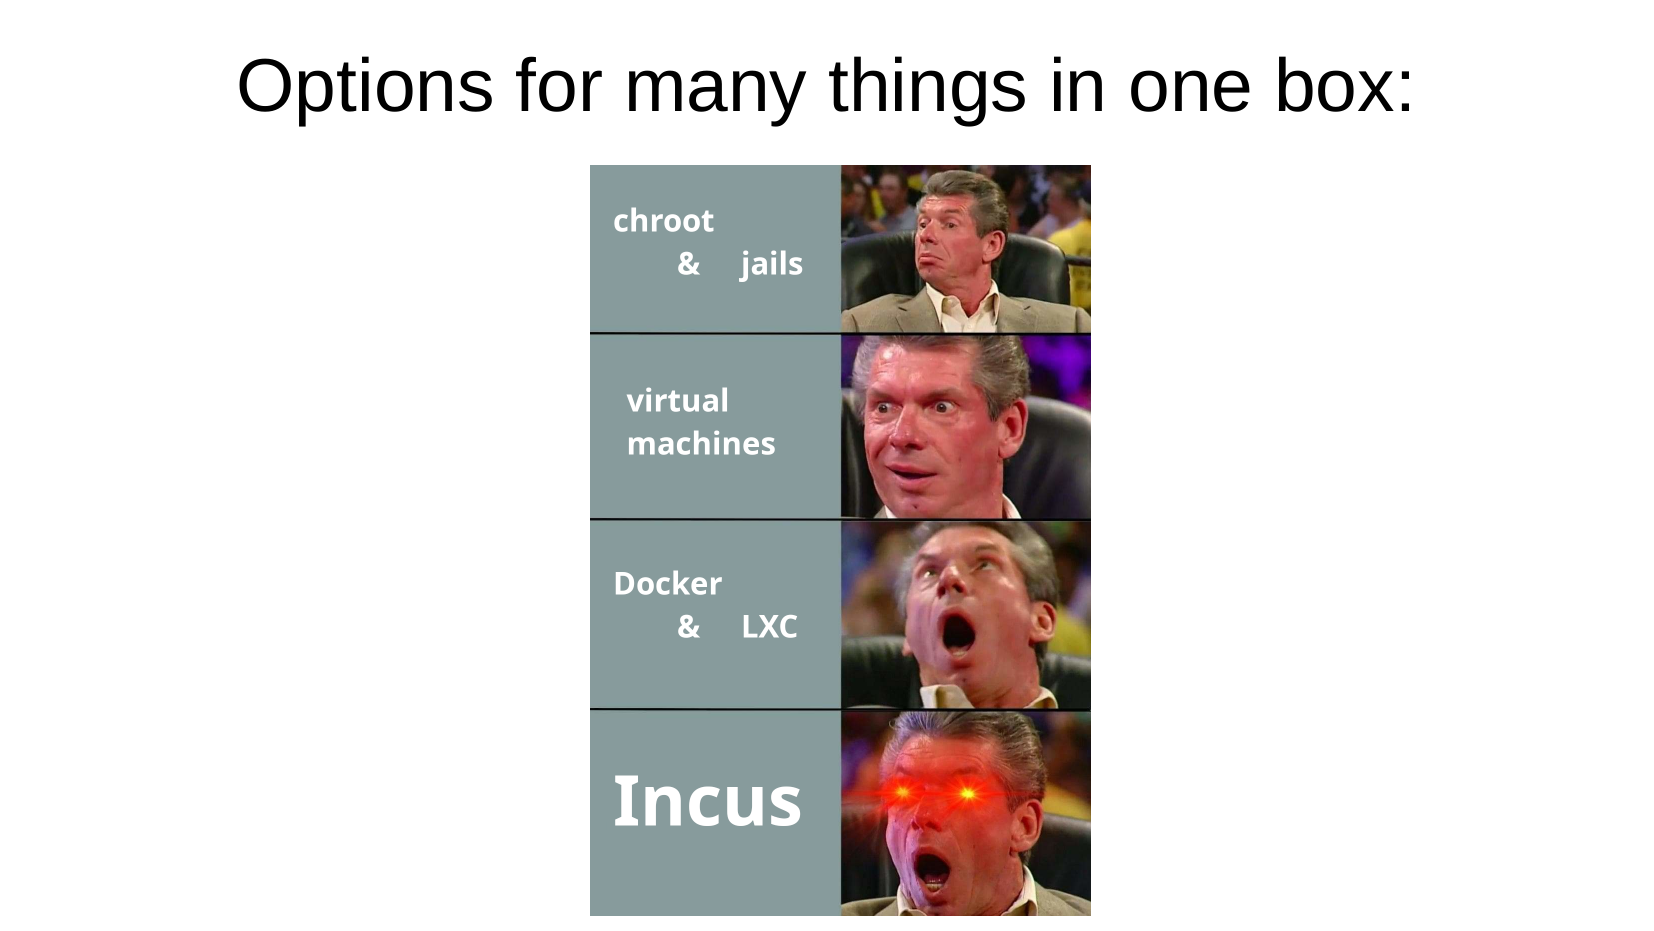

# Options for many things in one box: